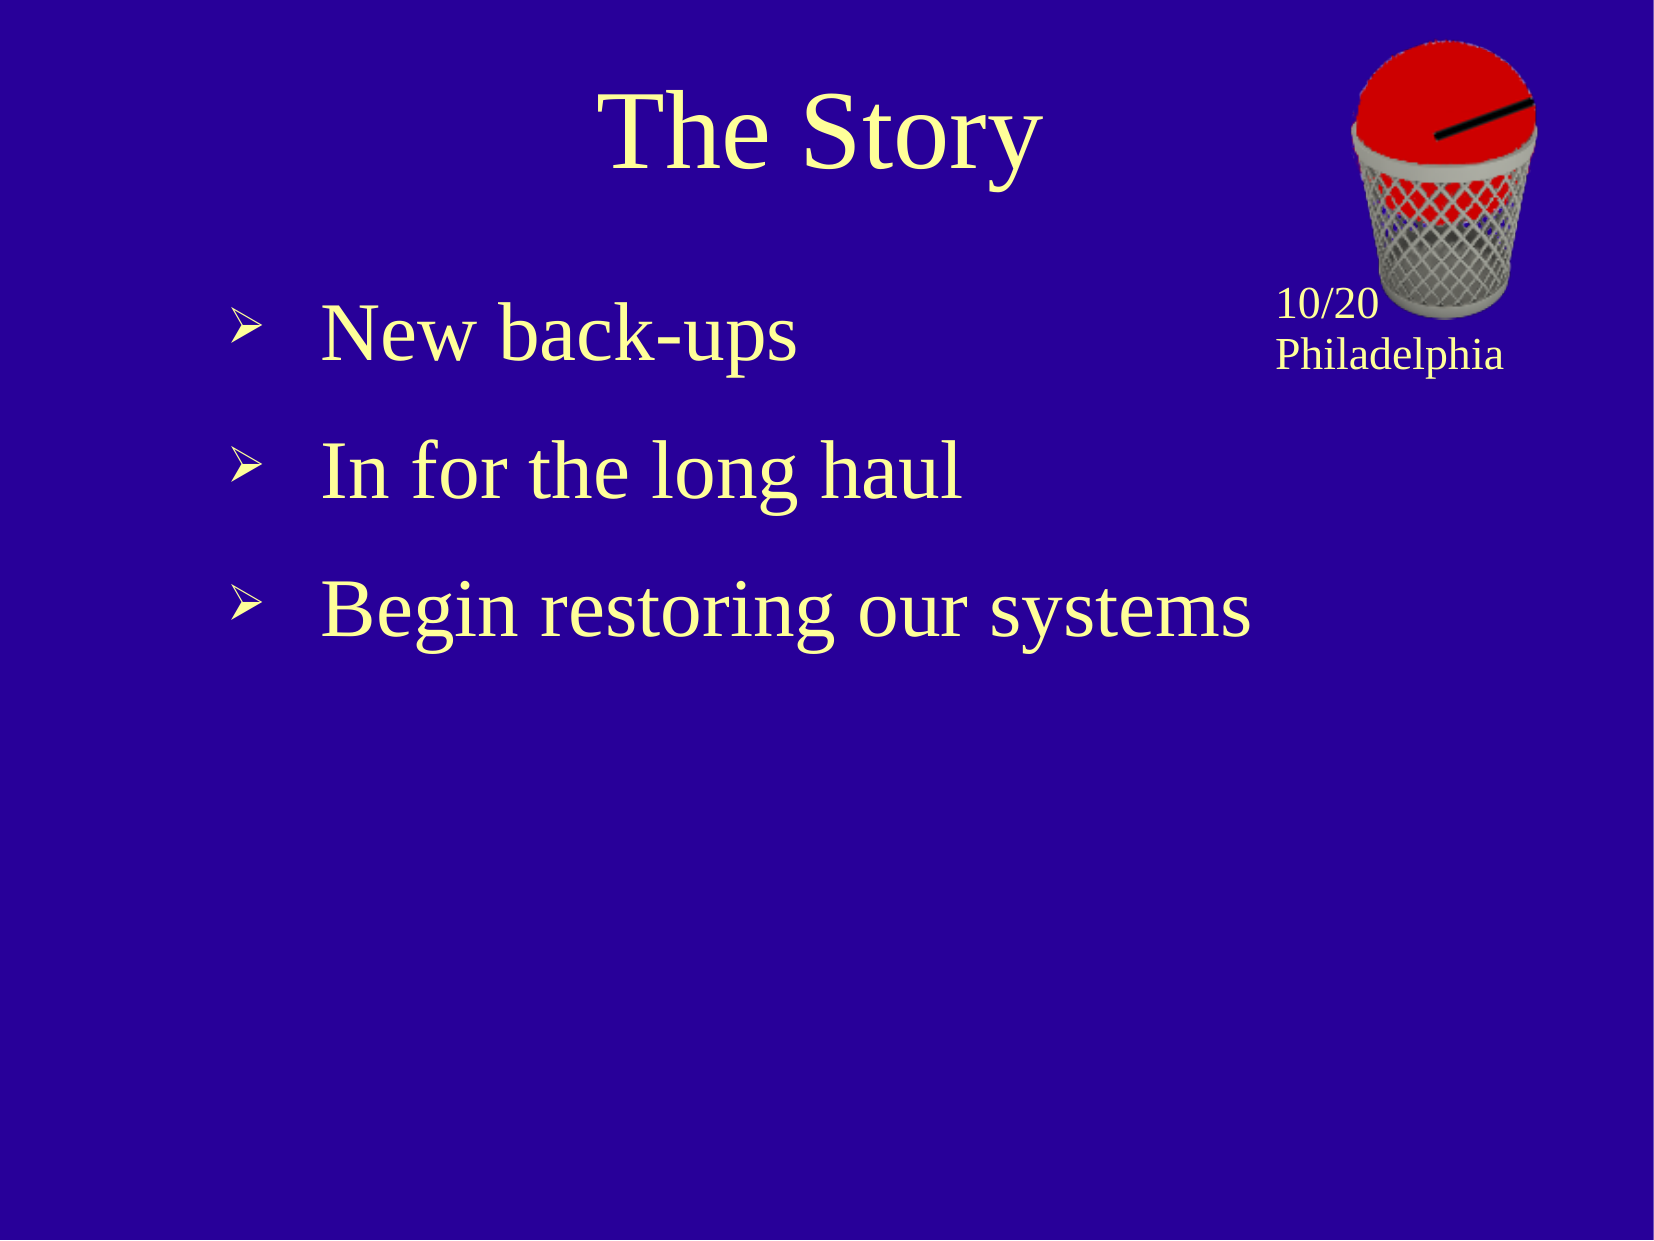

# The Story
10/20
Philadelphia
New back-ups
In for the long haul
Begin restoring our systems